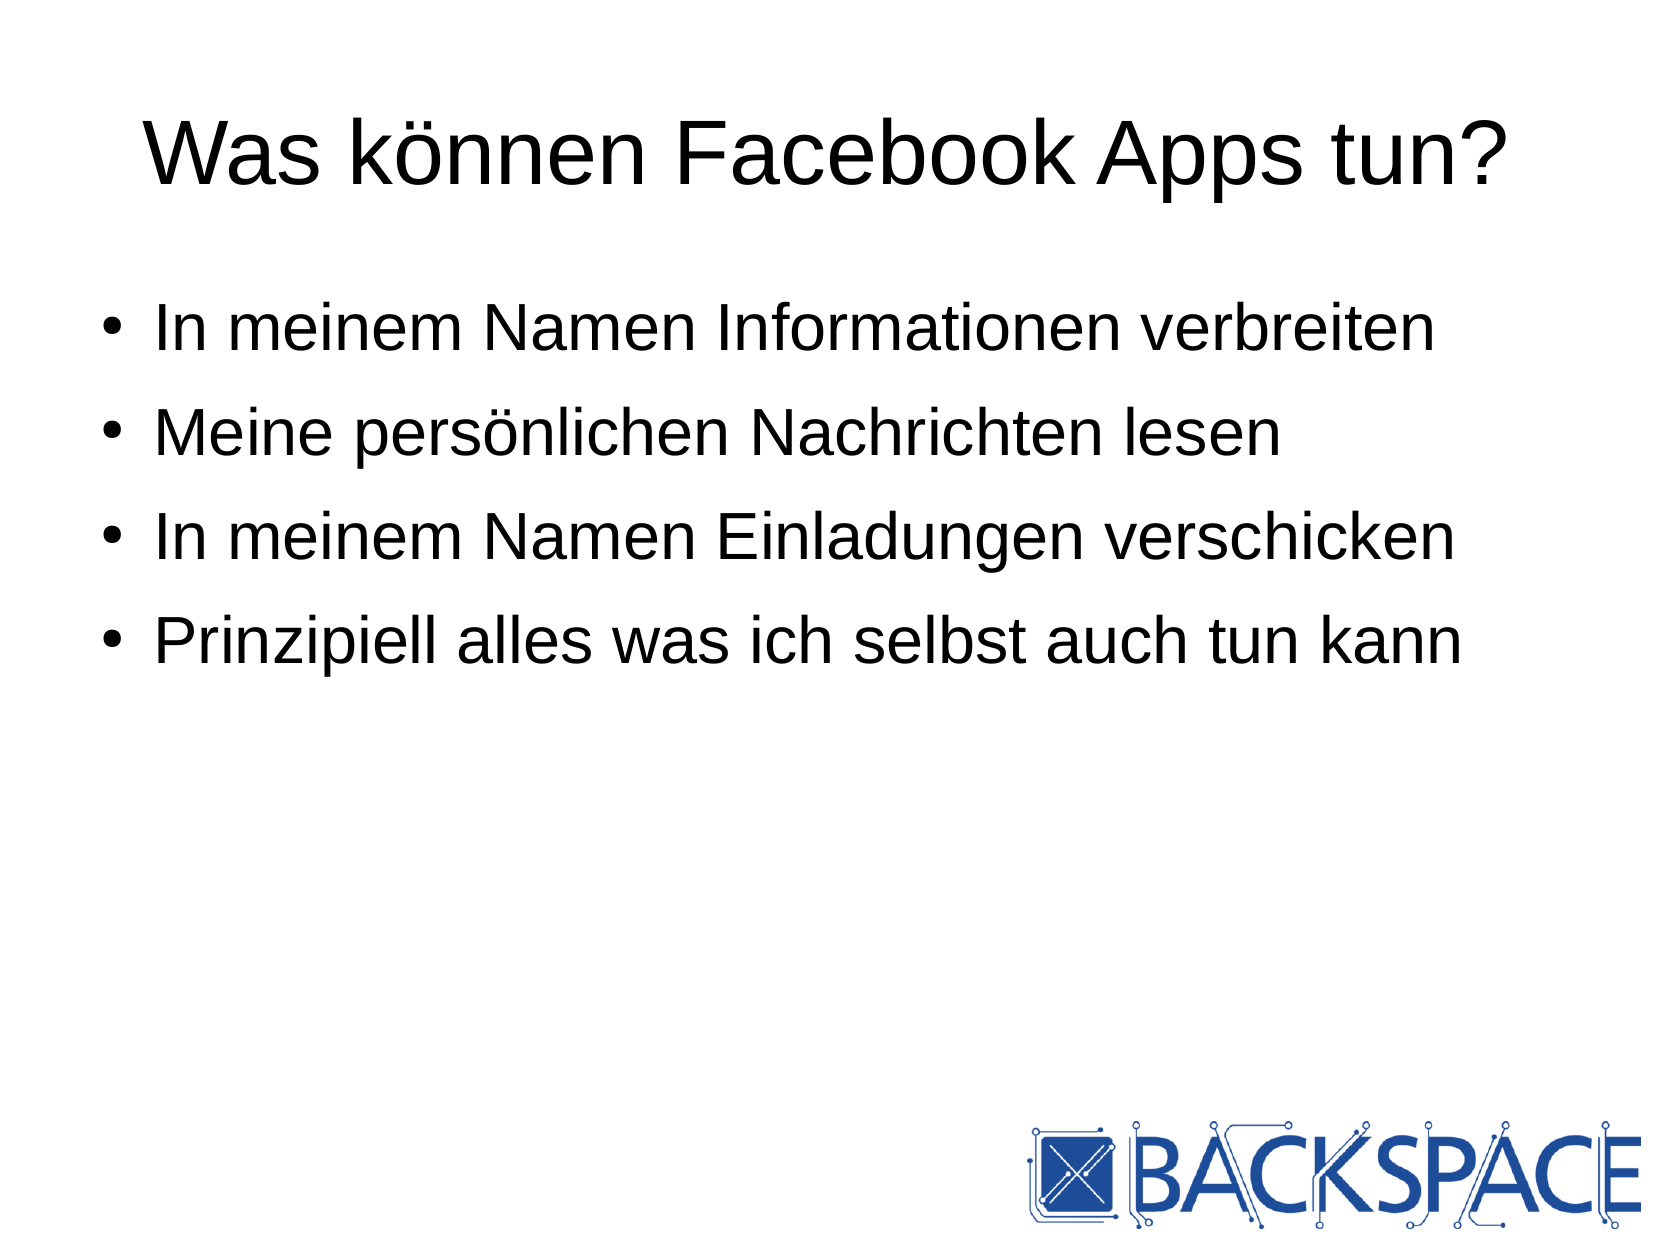

# Was können Facebook Apps tun?
In meinem Namen Informationen verbreiten
Meine persönlichen Nachrichten lesen
In meinem Namen Einladungen verschicken
Prinzipiell alles was ich selbst auch tun kann